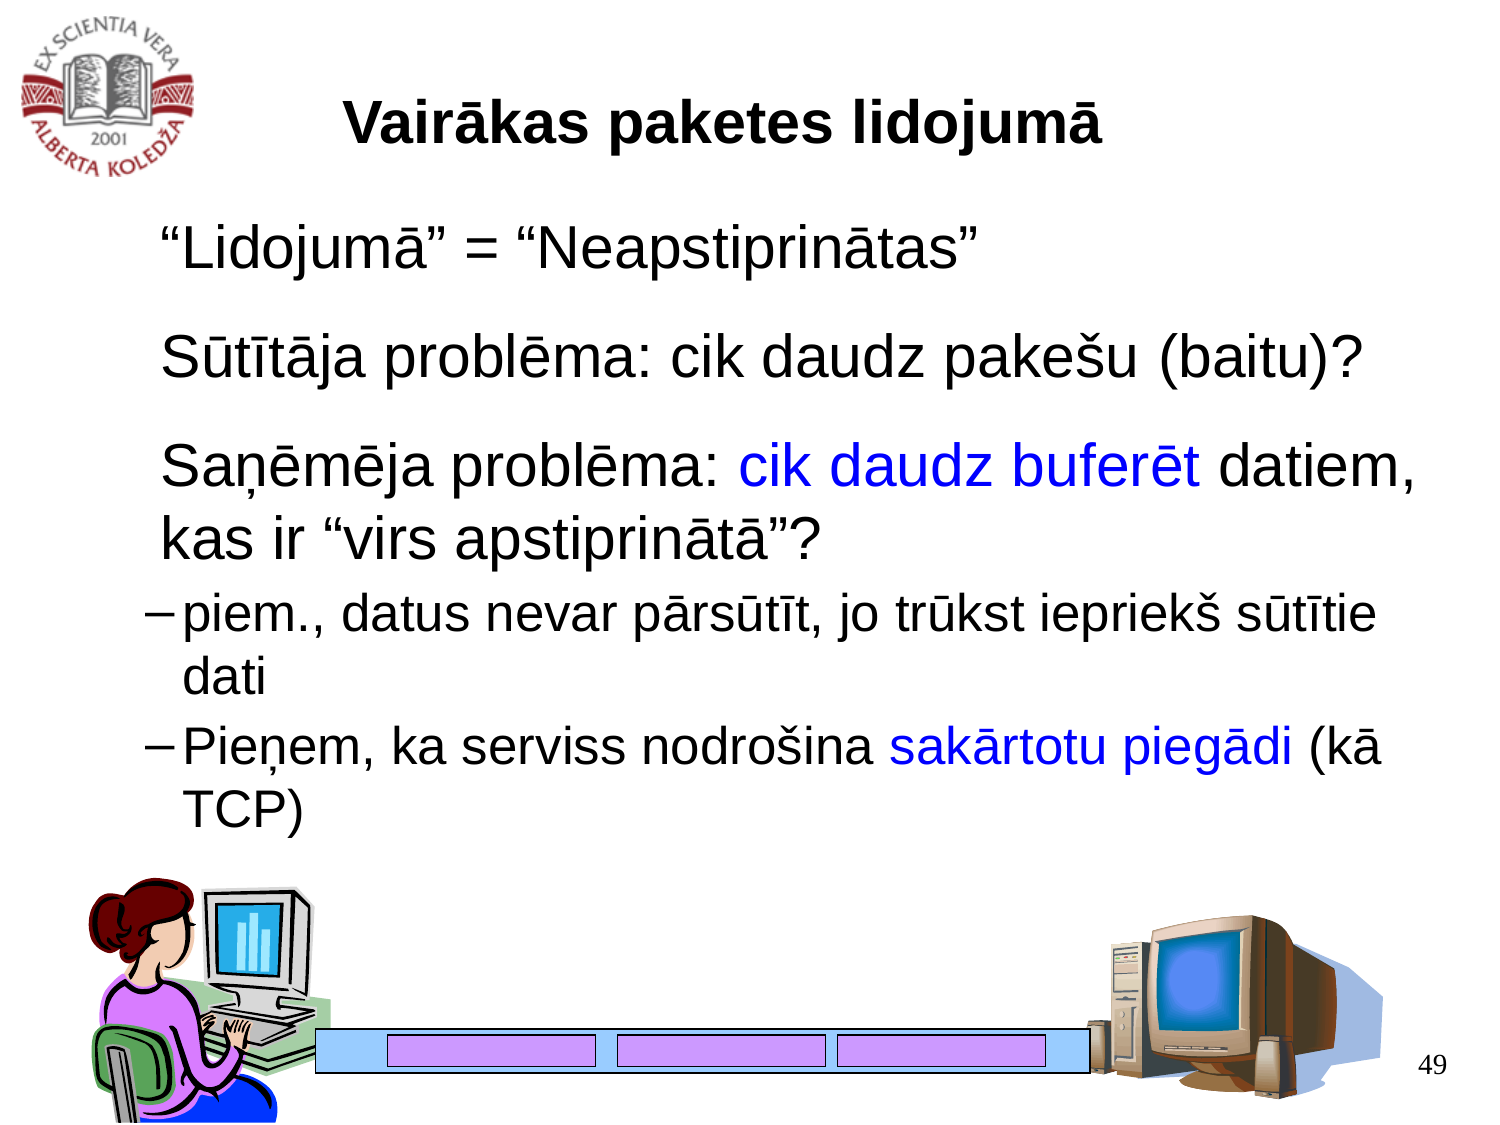

# Vairākas paketes lidojumā
“Lidojumā” = “Neapstiprinātas”
Sūtītāja problēma: cik daudz pakešu (baitu)?
Saņēmēja problēma: cik daudz buferēt datiem, kas ir “virs apstiprinātā”?
piem., datus nevar pārsūtīt, jo trūkst iepriekš sūtītie dati
Pieņem, ka serviss nodrošina sakārtotu piegādi (kā TCP)